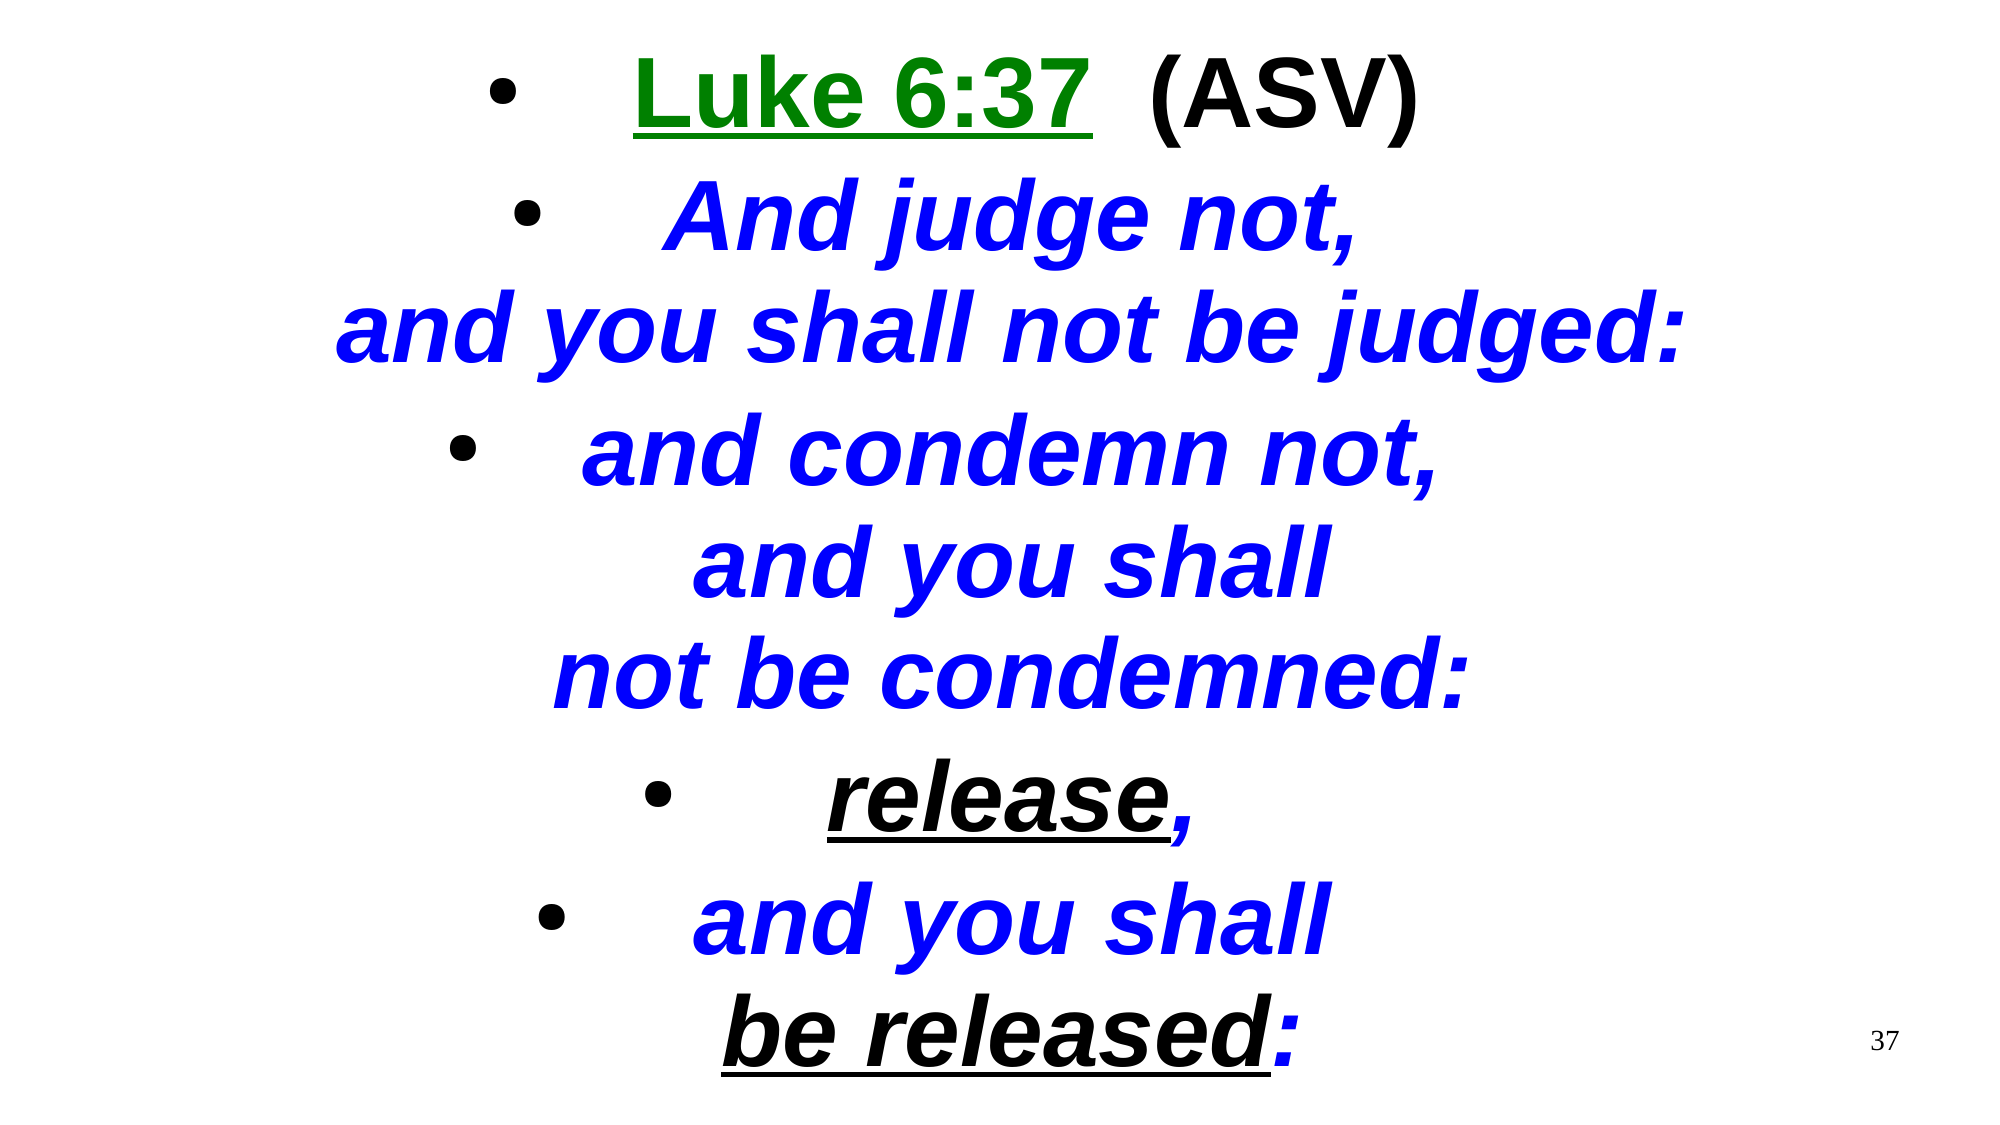

# Luke 6:37  (ASV)
And judge not,
and you shall not be judged:
and condemn not,
and you shall
not be condemned:
release,
and you shall
be released:
37